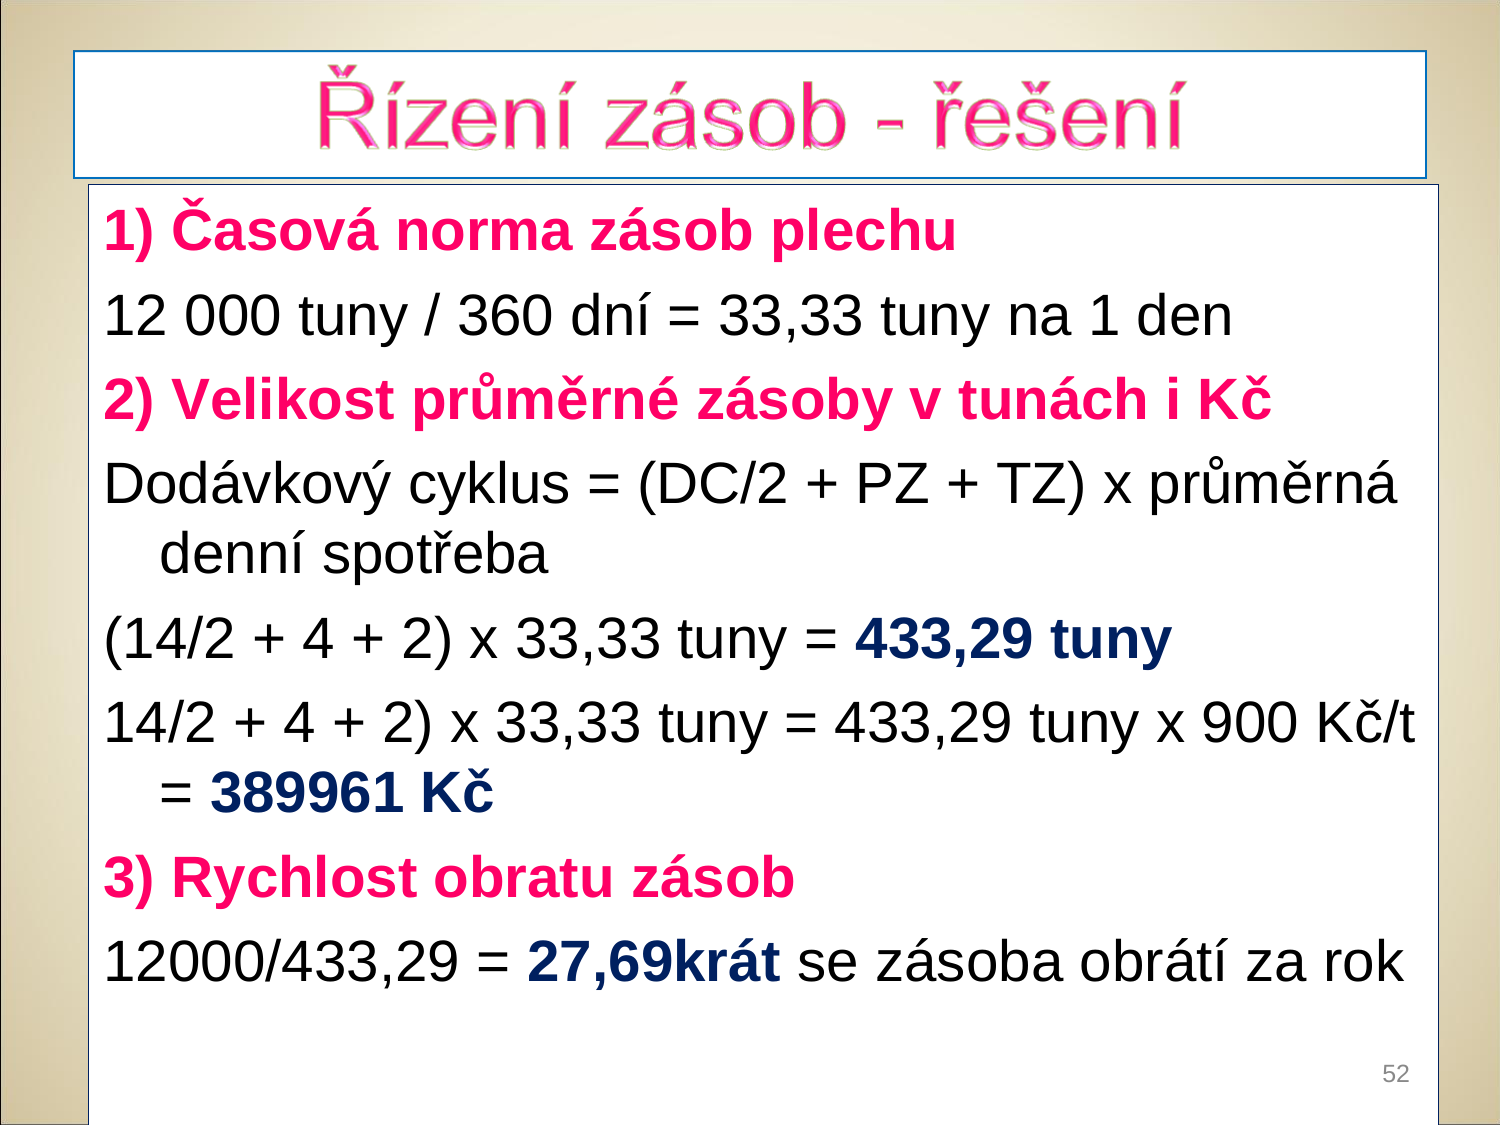

# 1) Časová norma zásob plechu
12 000 tuny / 360 dní = 33,33 tuny na 1 den
2) Velikost průměrné zásoby v tunách i Kč
Dodávkový cyklus = (DC/2 + PZ + TZ) x průměrná denní spotřeba
(14/2 + 4 + 2) x 33,33 tuny = 433,29 tuny
14/2 + 4 + 2) x 33,33 tuny = 433,29 tuny x 900 Kč/t = 389961 Kč
3) Rychlost obratu zásob
12000/433,29 = 27,69krát se zásoba obrátí za rok